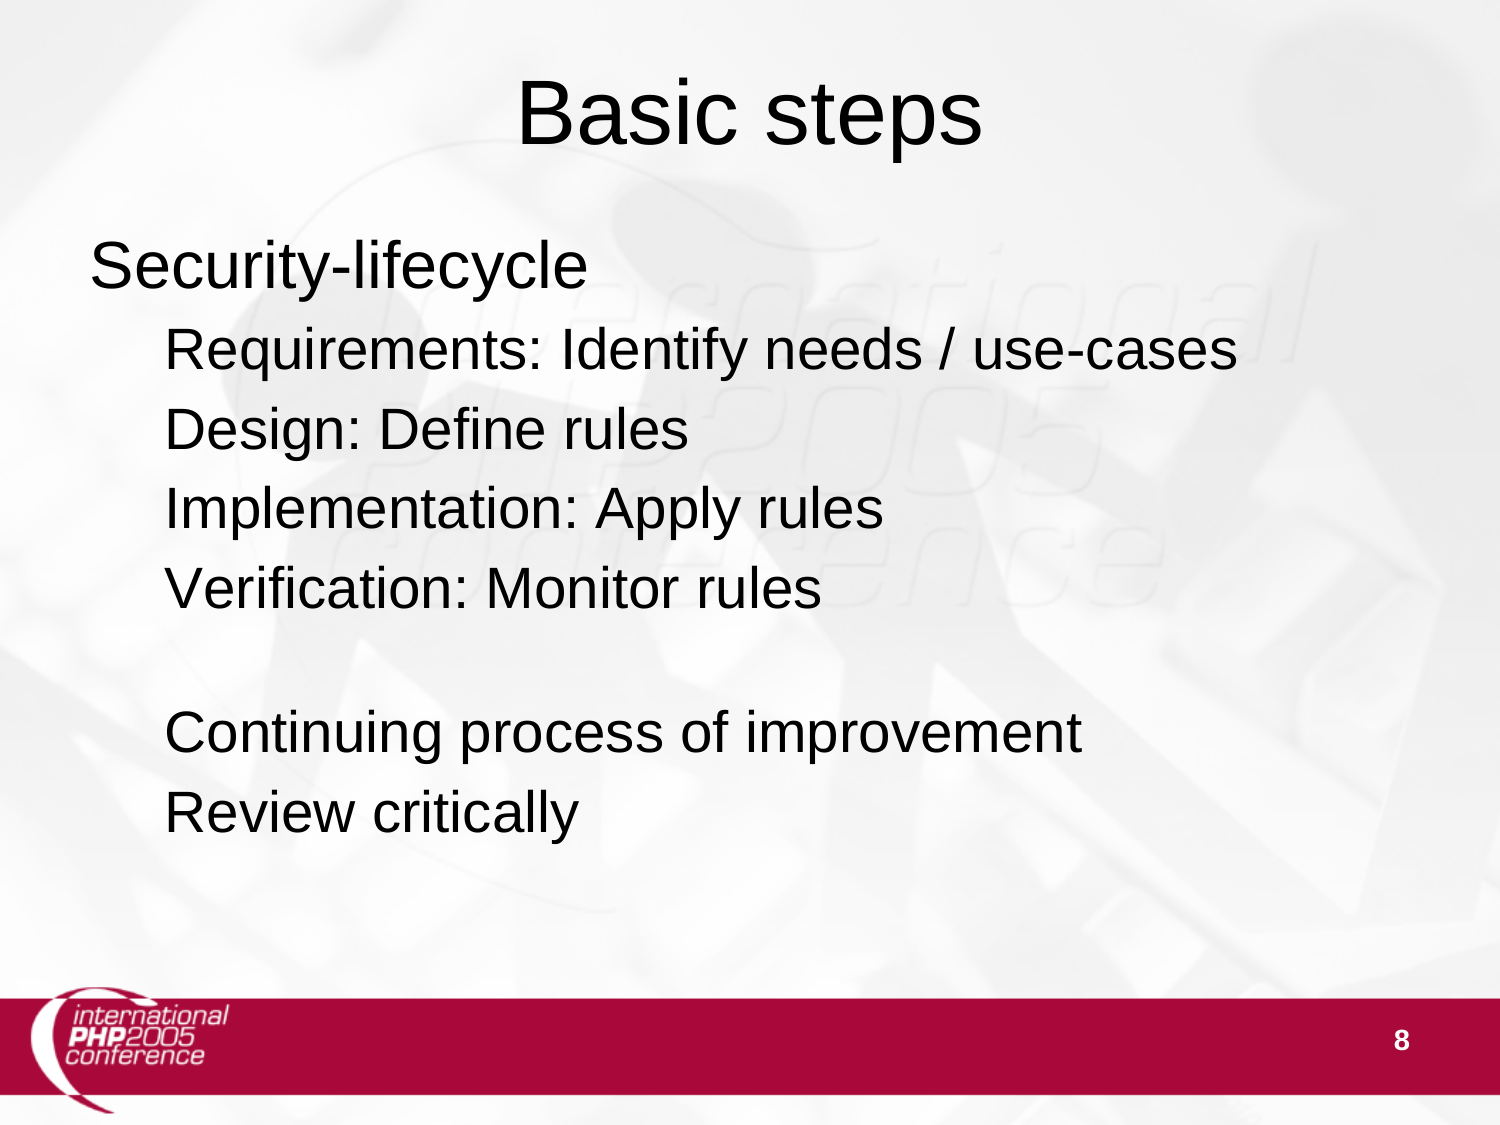

# Basic steps
Security-lifecycle
Requirements: Identify needs / use-cases
Design: Define rules
Implementation: Apply rules
Verification: Monitor rules
Continuing process of improvement
Review critically
8